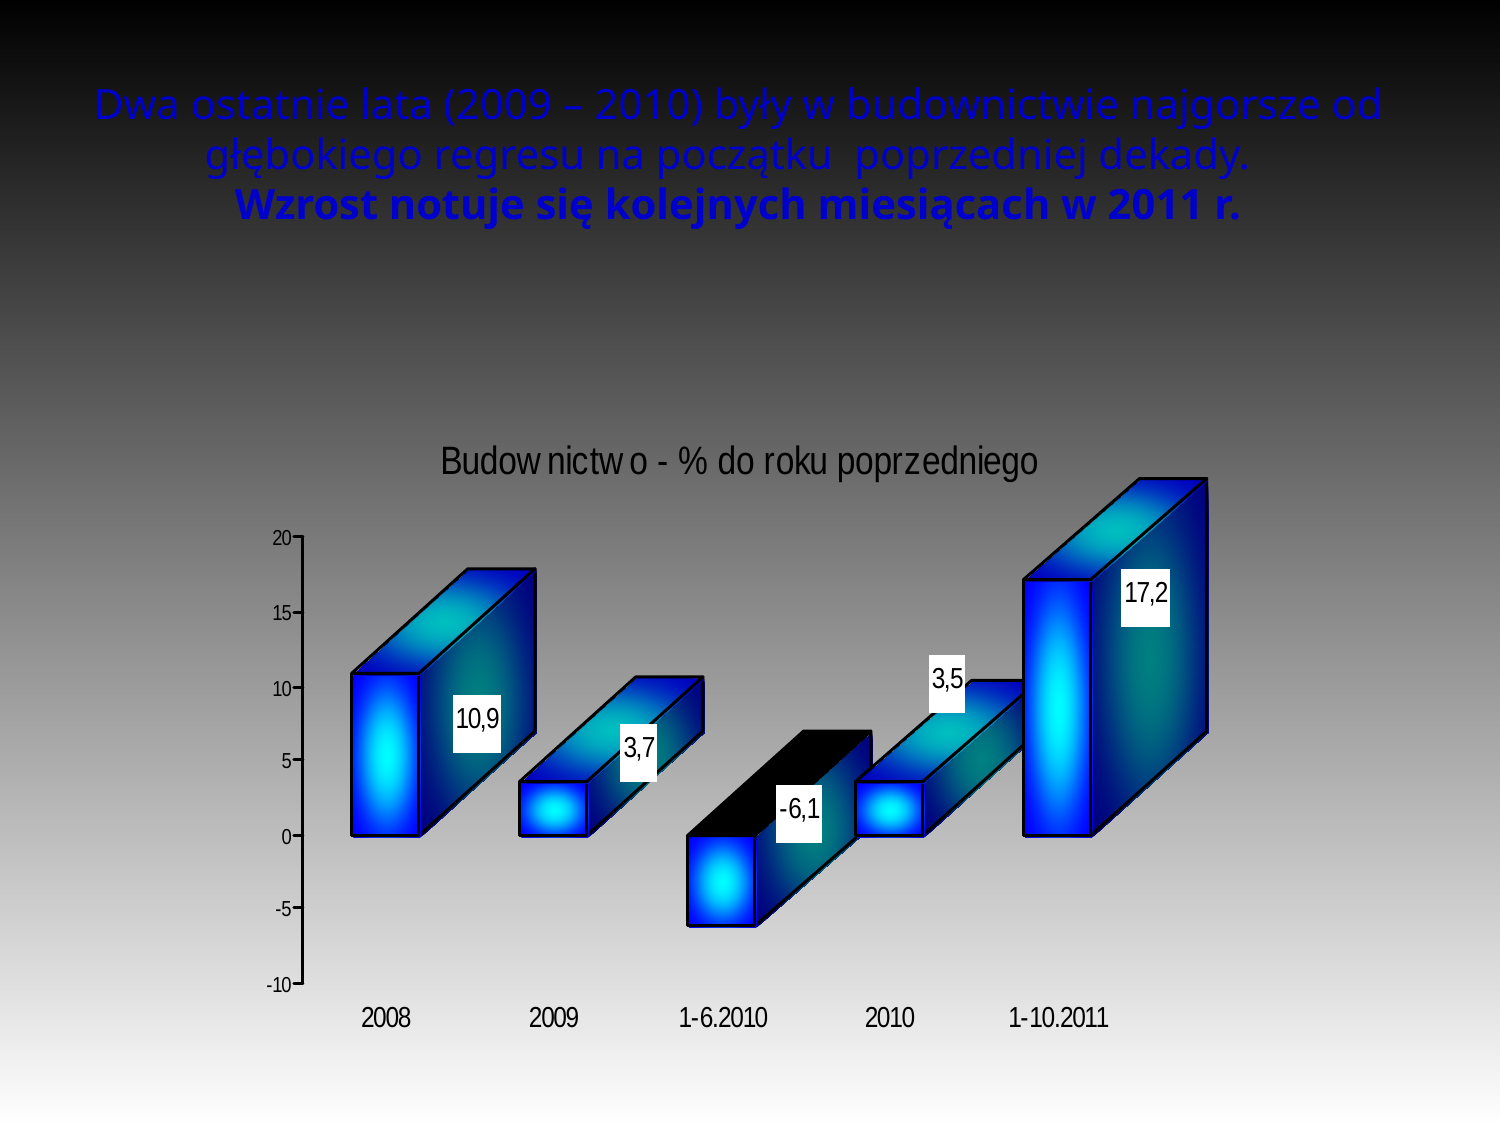

# Dwa ostatnie lata (2009 – 2010) były w budownictwie najgorsze od głębokiego regresu na początku poprzedniej dekady. Wzrost notuje się kolejnych miesiącach w 2011 r.